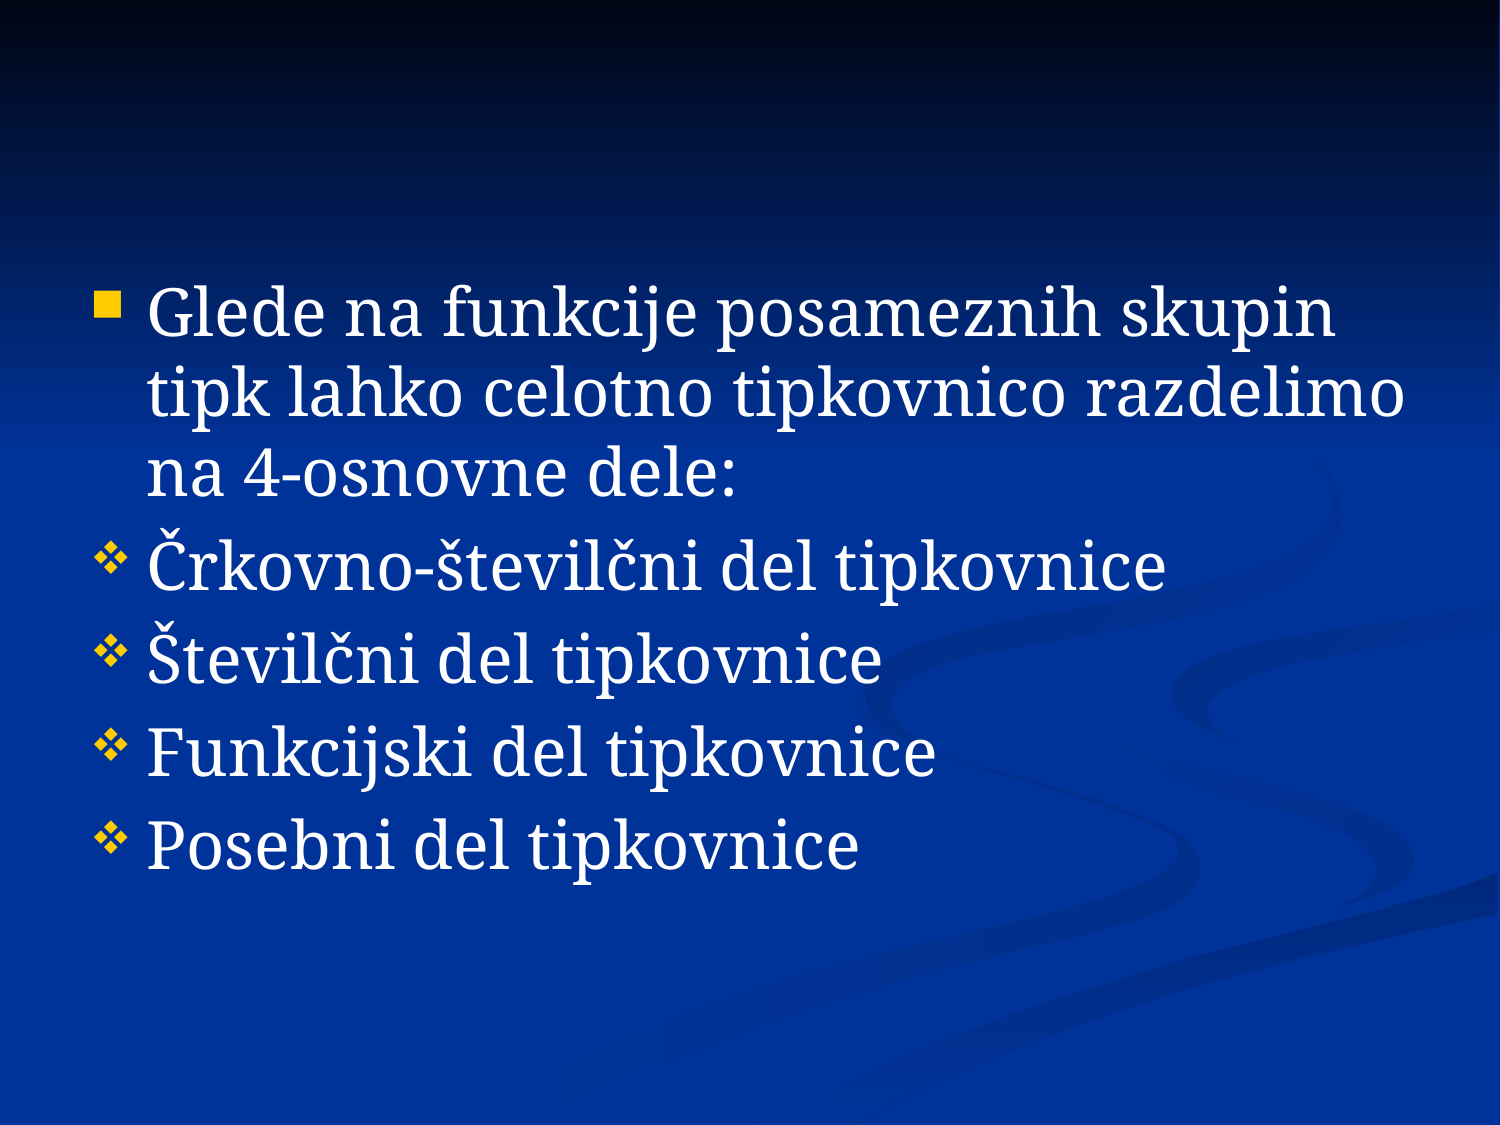

#
Glede na funkcije posameznih skupin tipk lahko celotno tipkovnico razdelimo na 4-osnovne dele:
Črkovno-številčni del tipkovnice
Številčni del tipkovnice
Funkcijski del tipkovnice
Posebni del tipkovnice